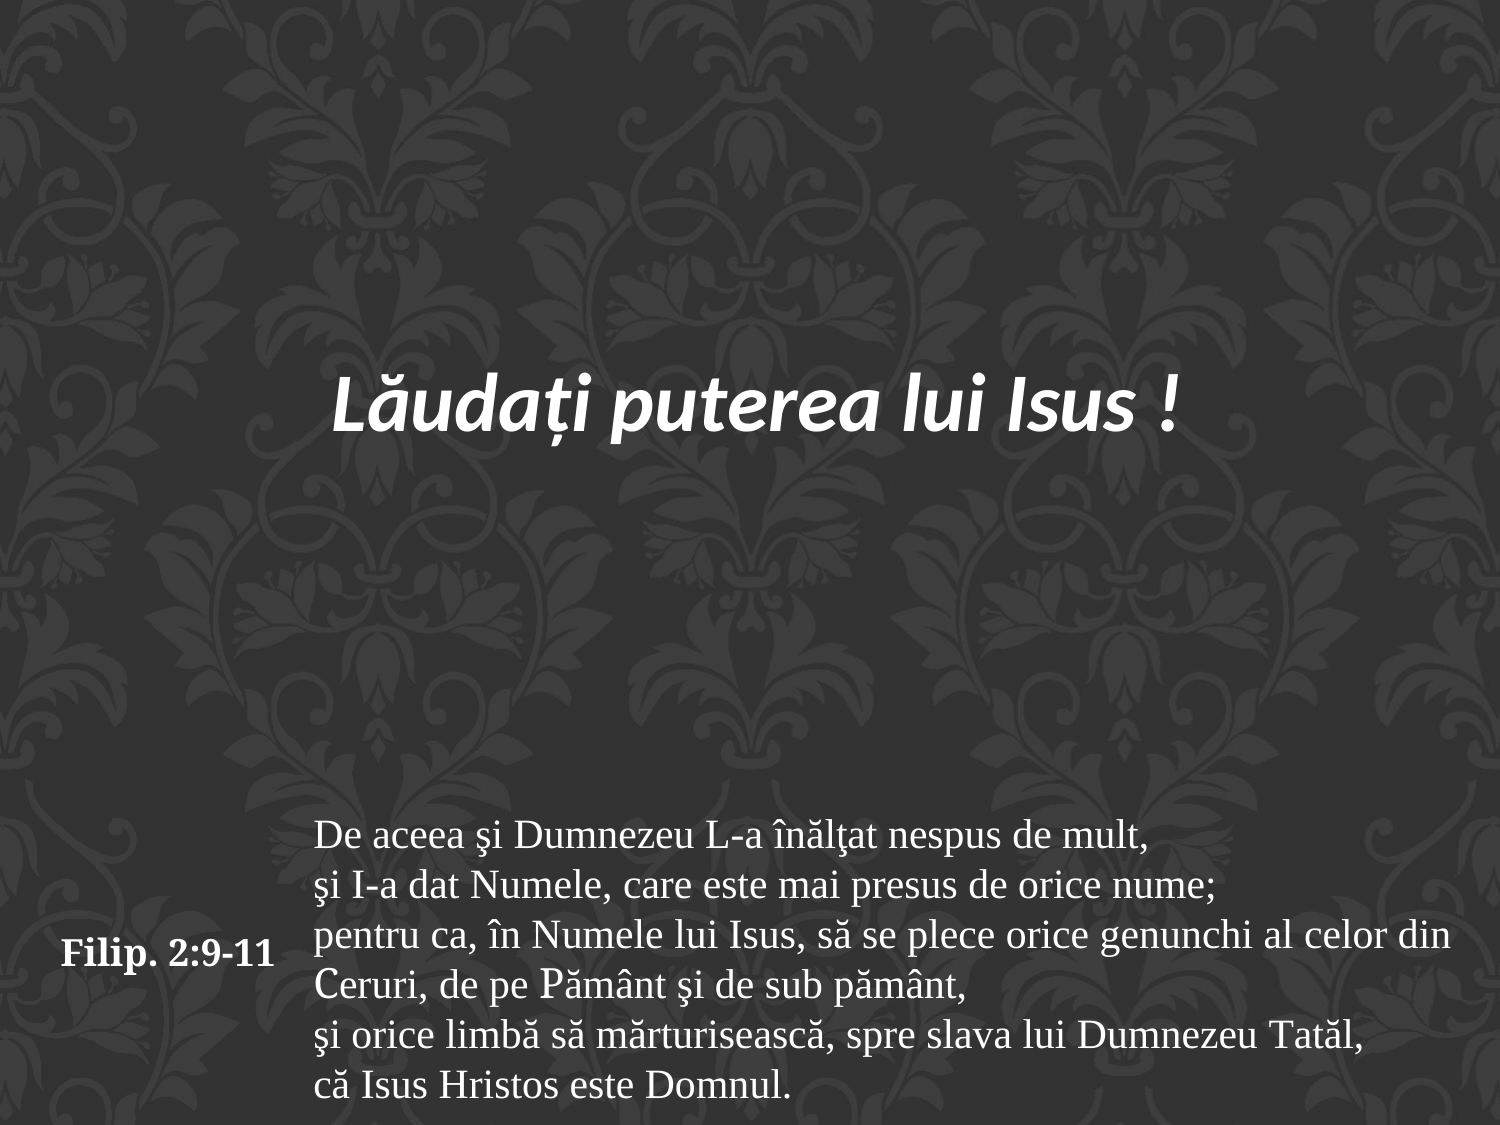

Lăudaţi puterea lui Isus !
De aceea şi Dumnezeu L-a înălţat nespus de mult,
şi I-a dat Numele, care este mai presus de orice nume;
pentru ca, în Numele lui Isus, să se plece orice genunchi al celor din Ceruri, de pe Pământ şi de sub pământ,
şi orice limbă să mărturisească, spre slava lui Dumnezeu Tatăl,
că Isus Hristos este Domnul.
Filip. 2:9-11